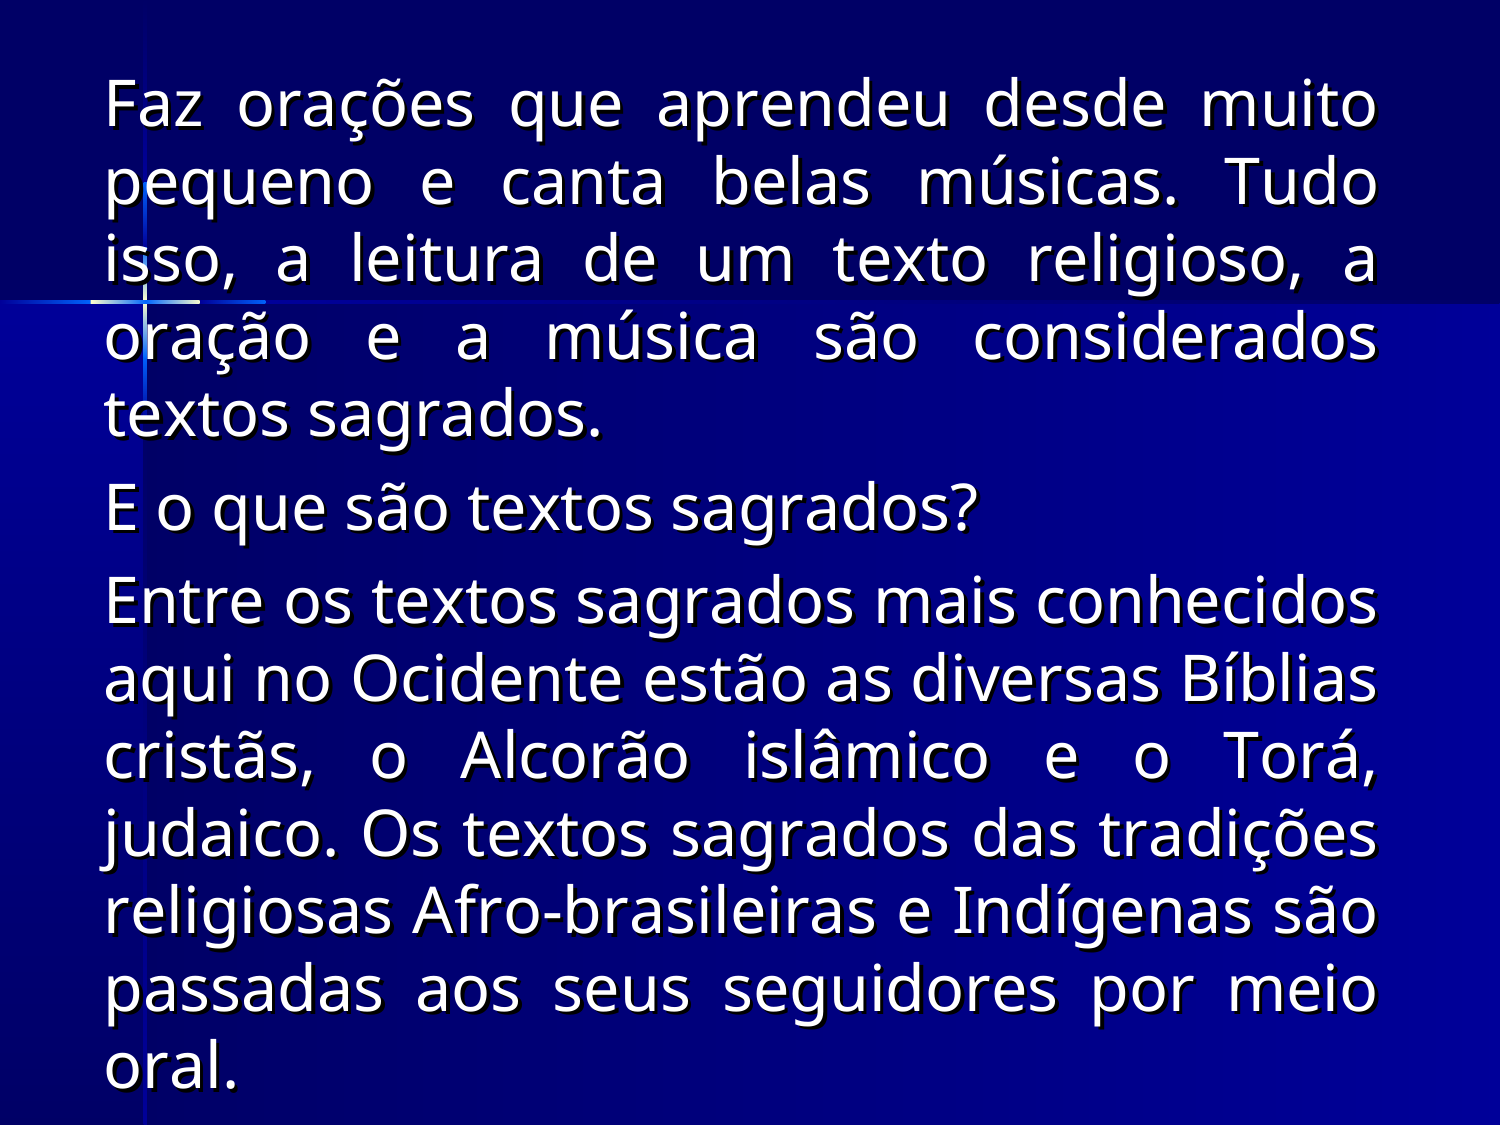

Faz orações que aprendeu desde muito pequeno e canta belas músicas. Tudo isso, a leitura de um texto religioso, a oração e a música são considerados textos sagrados.
E o que são textos sagrados?
Entre os textos sagrados mais conhecidos aqui no Ocidente estão as diversas Bíblias cristãs, o Alcorão islâmico e o Torá, judaico. Os textos sagrados das tradições religiosas Afro-brasileiras e Indígenas são passadas aos seus seguidores por meio oral.